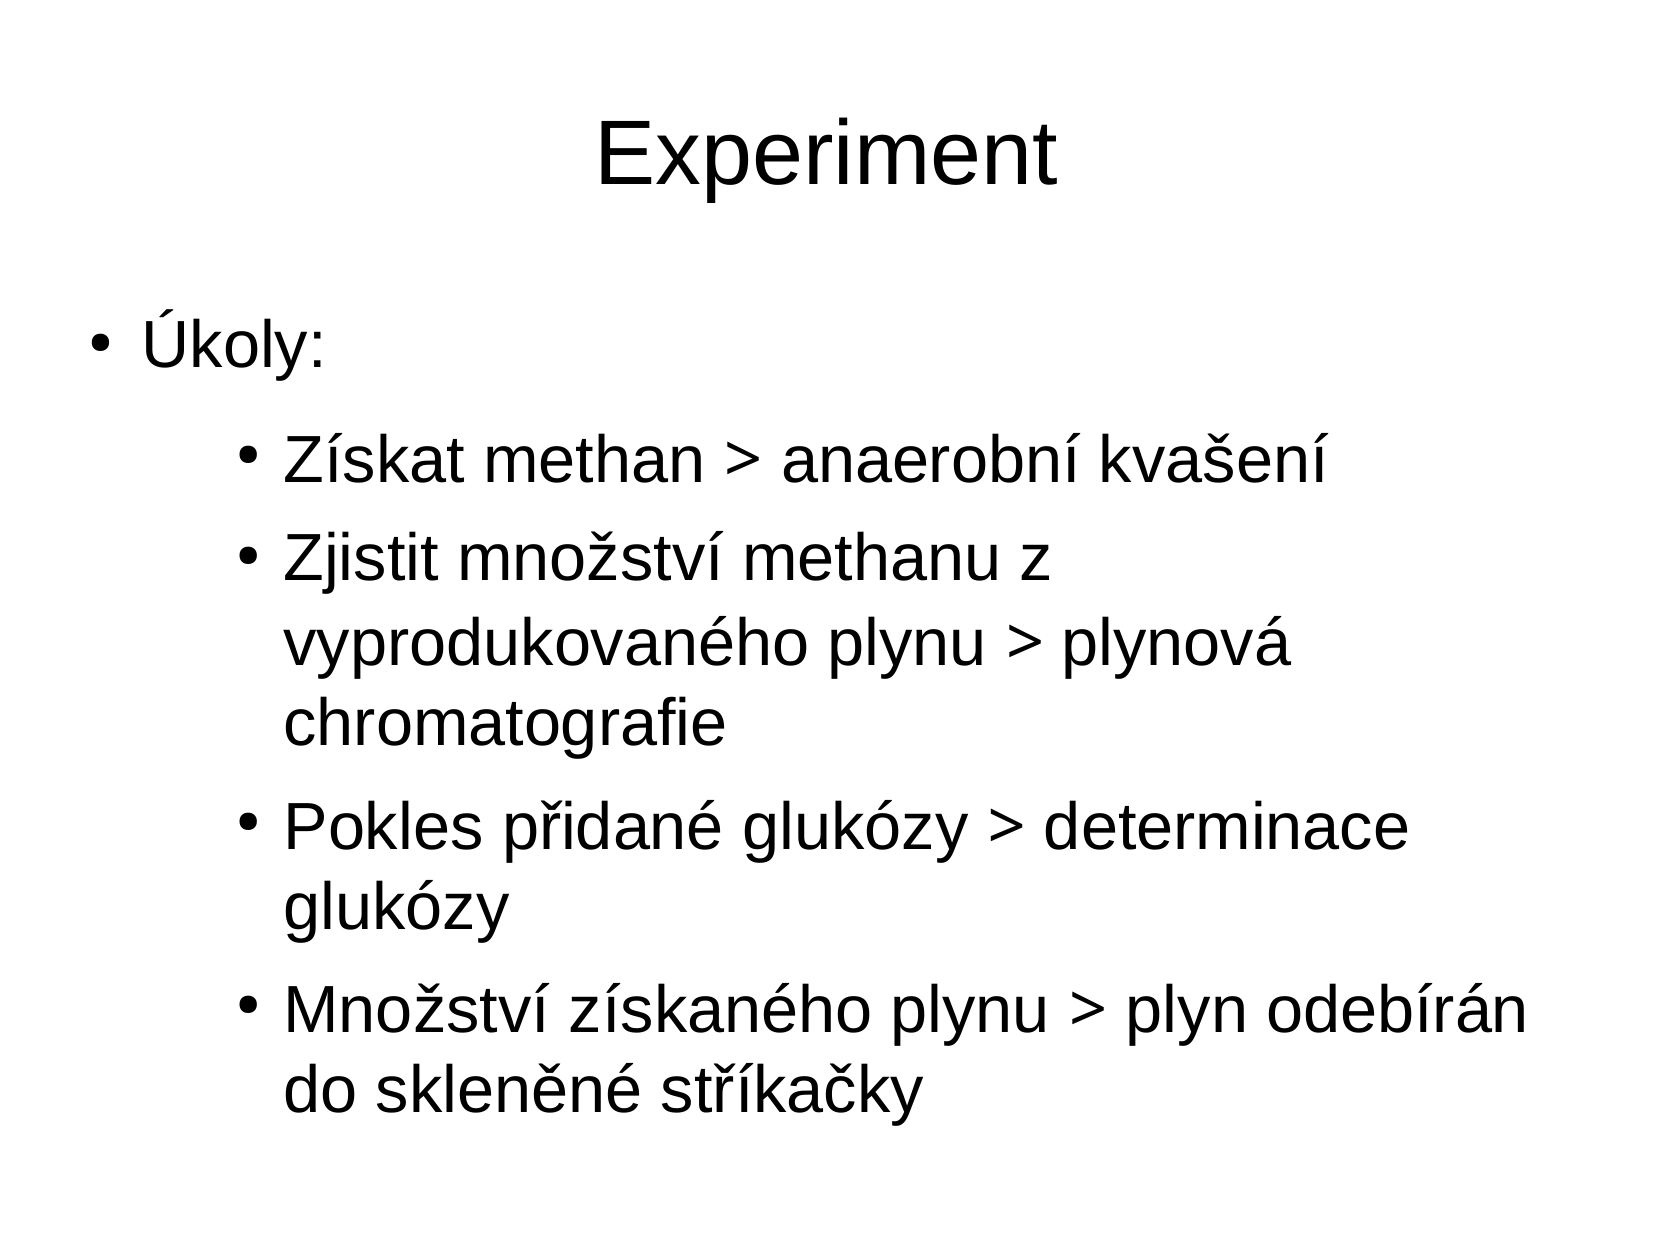

# Experiment
Úkoly:
Získat methan > anaerobní kvašení
Zjistit množství methanu z vyprodukovaného plynu > plynová chromatografie
Pokles přidané glukózy > determinace glukózy
Množství získaného plynu > plyn odebírán do skleněné stříkačky